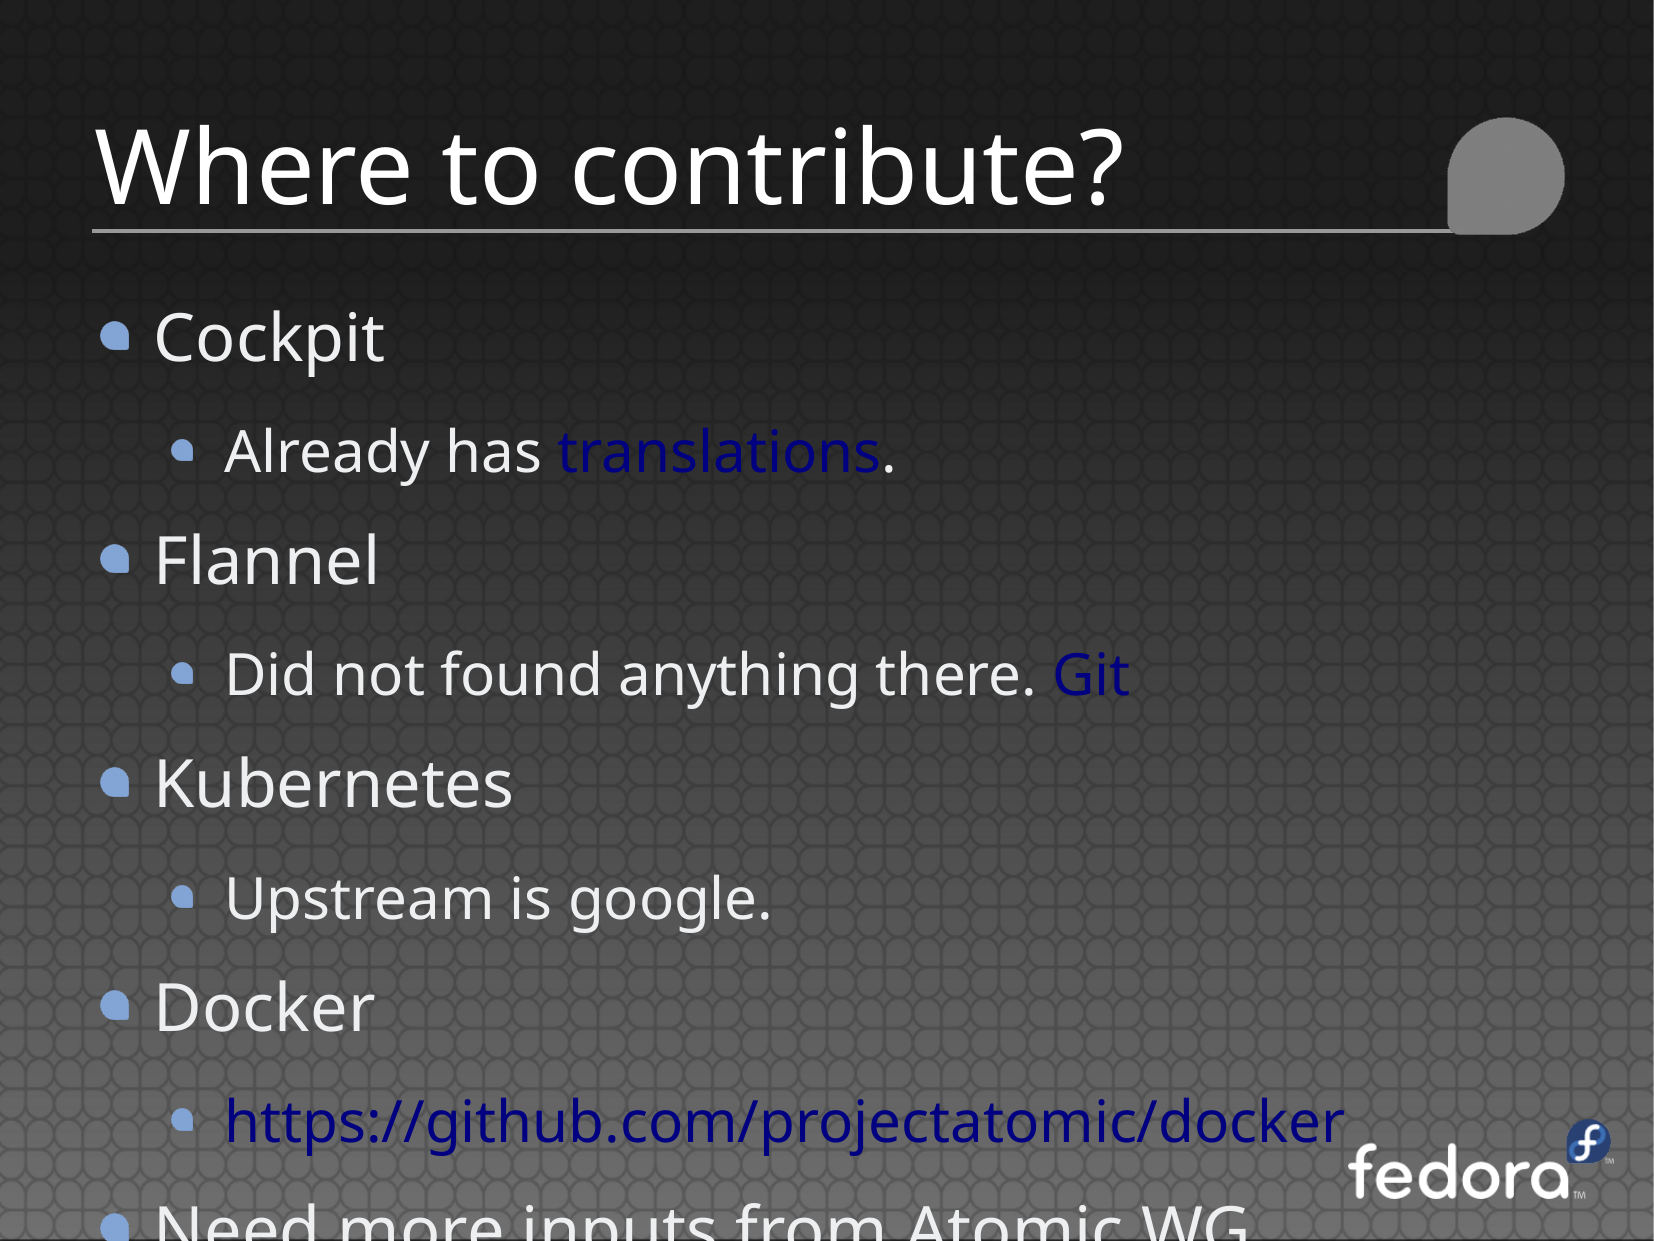

Where to contribute?
# Cockpit
Already has translations.
Flannel
Did not found anything there. Git
Kubernetes
Upstream is google.
Docker
https://github.com/projectatomic/docker
Need more inputs from Atomic WG.